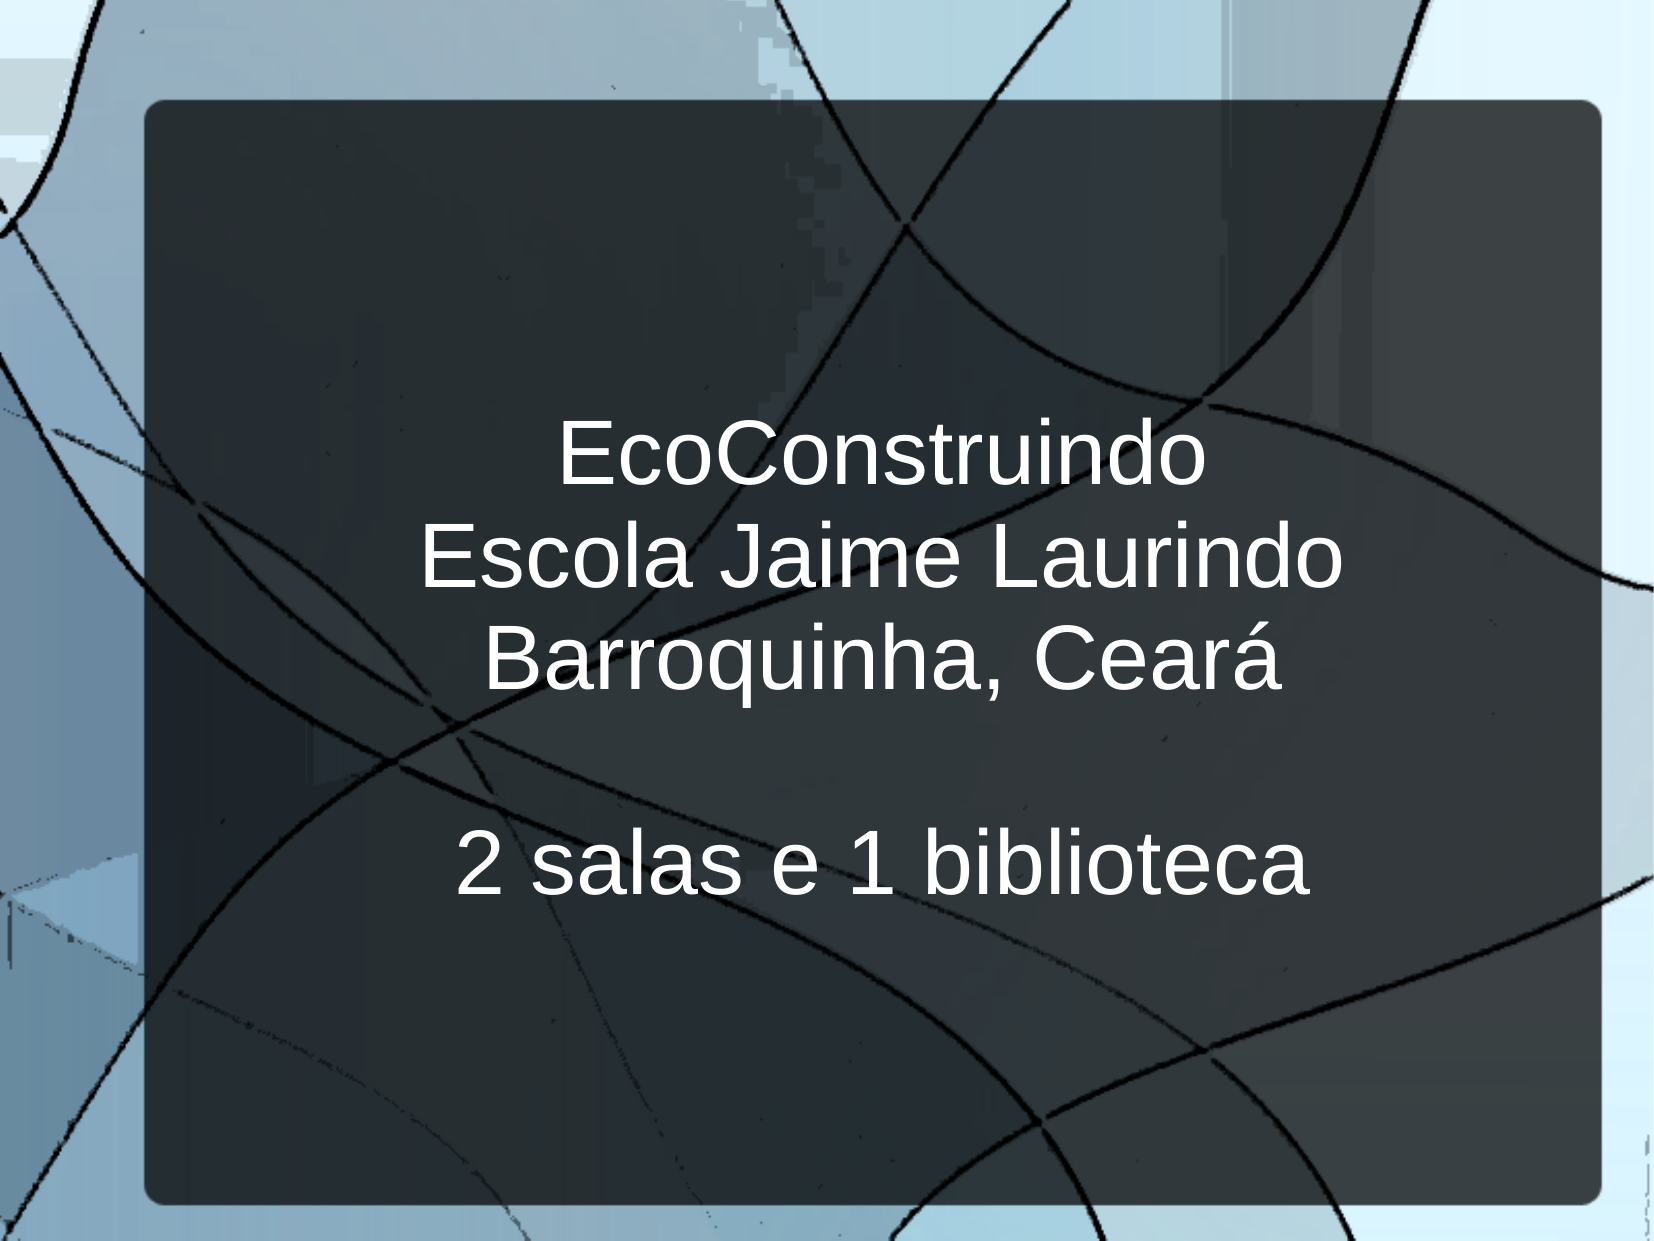

# EcoConstruindo Escola Jaime Laurindo Barroquinha, Ceará 2 salas e 1 biblioteca